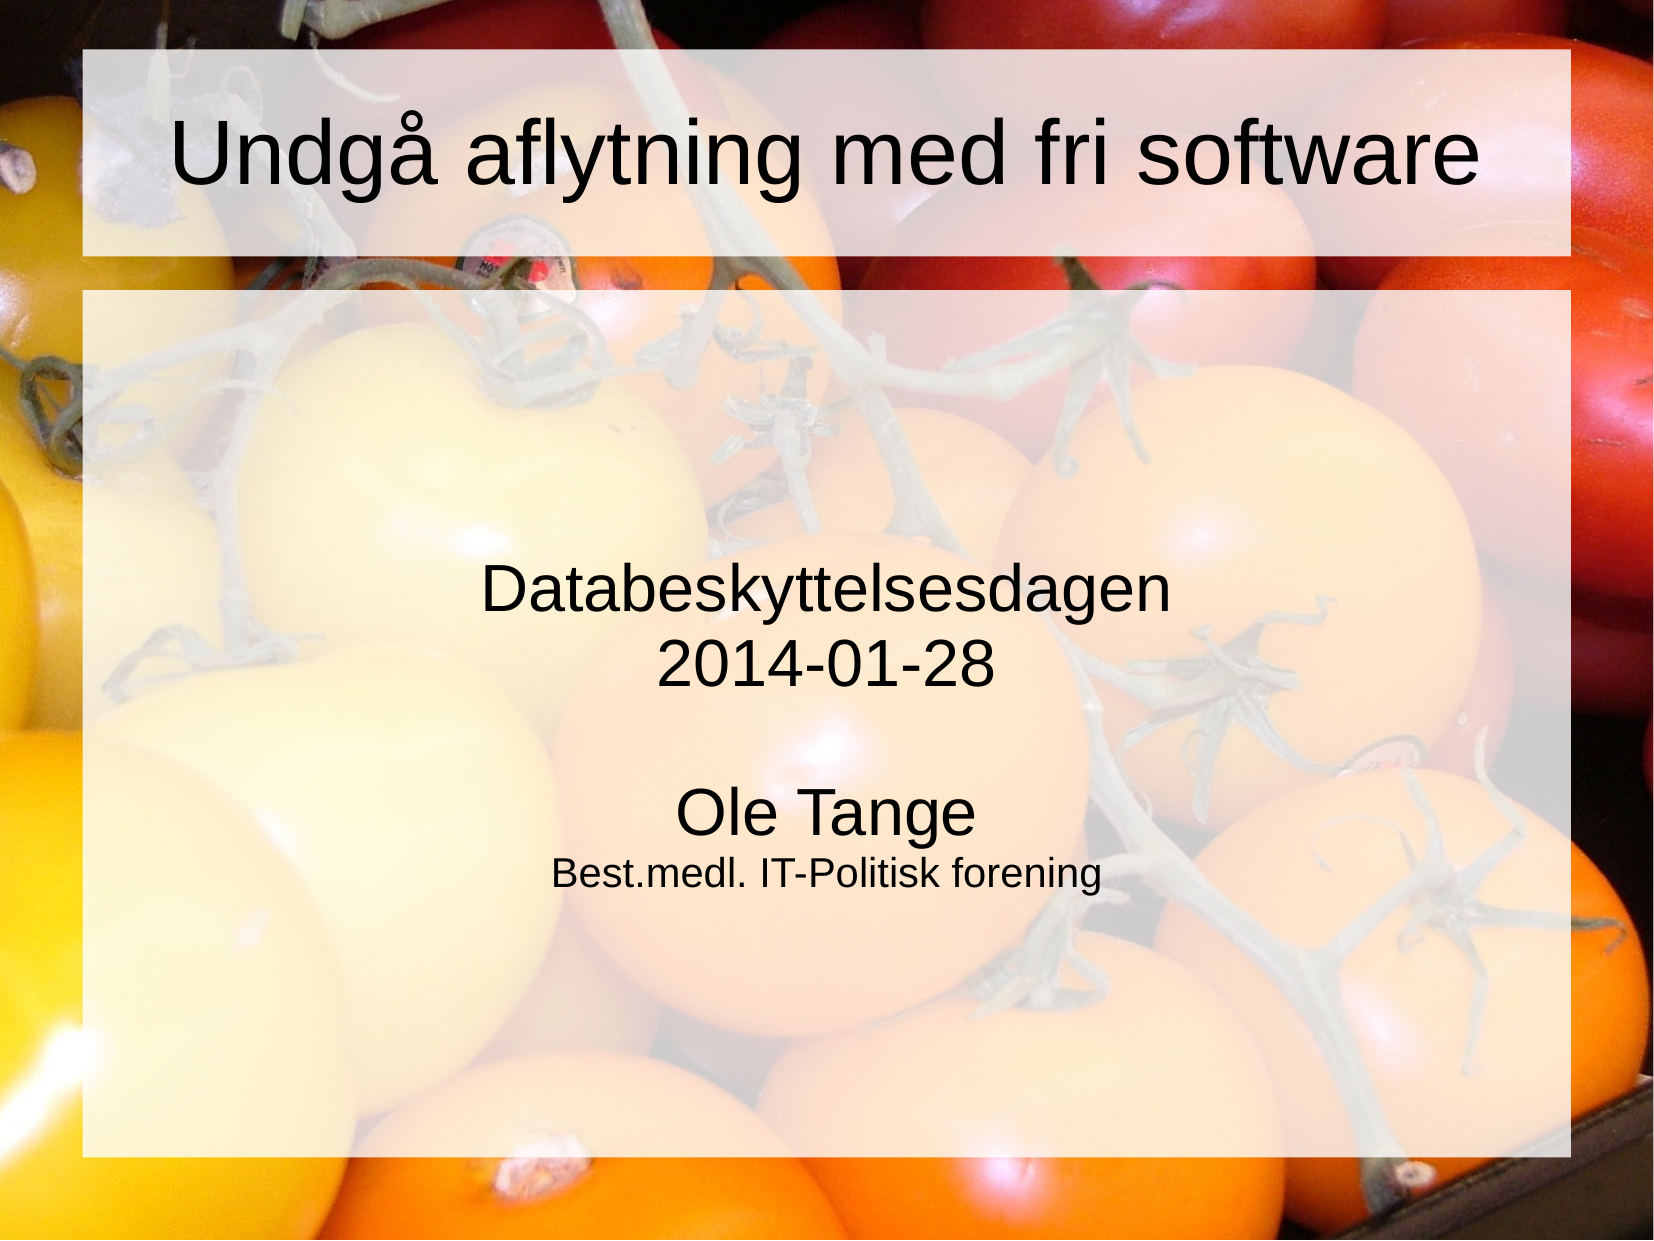

# Undgå aflytning med fri software
Databeskyttelsesdagen
2014-01-28
Ole Tange
Best.medl. IT-Politisk forening